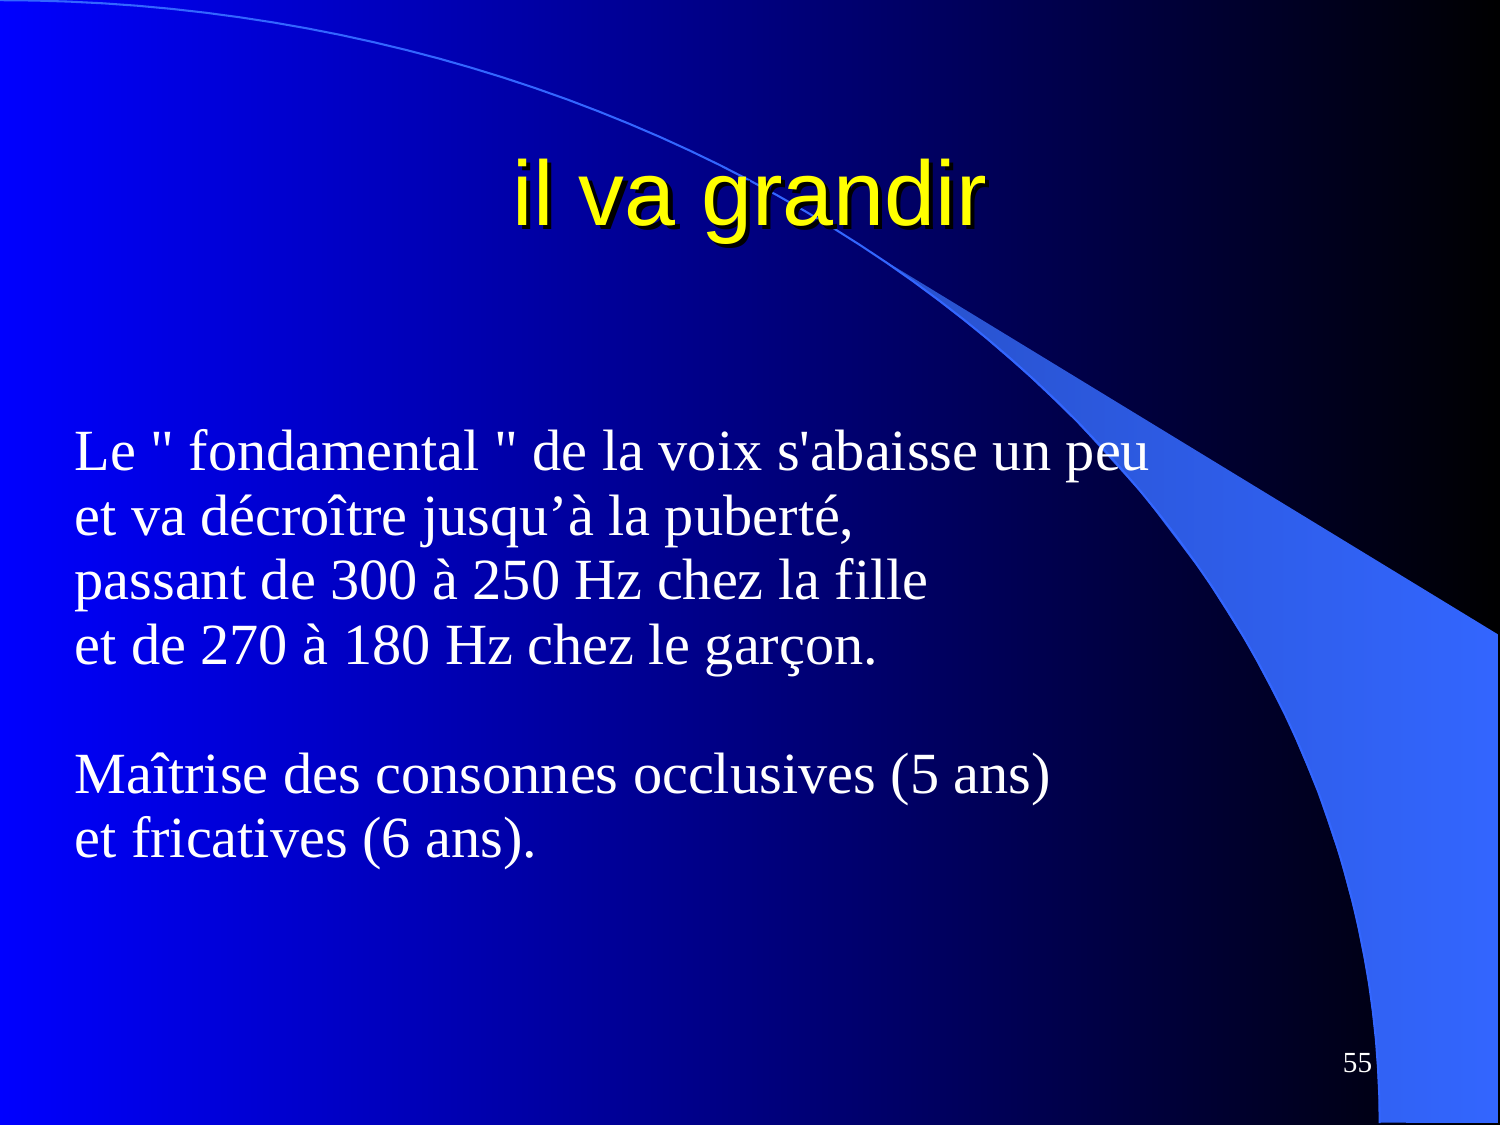

# il va grandir
Le " fondamental " de la voix s'abaisse un peu
et va décroître jusqu’à la puberté,
passant de 300 à 250 Hz chez la fille
et de 270 à 180 Hz chez le garçon.
Maîtrise des consonnes occlusives (5 ans)
et fricatives (6 ans).
55